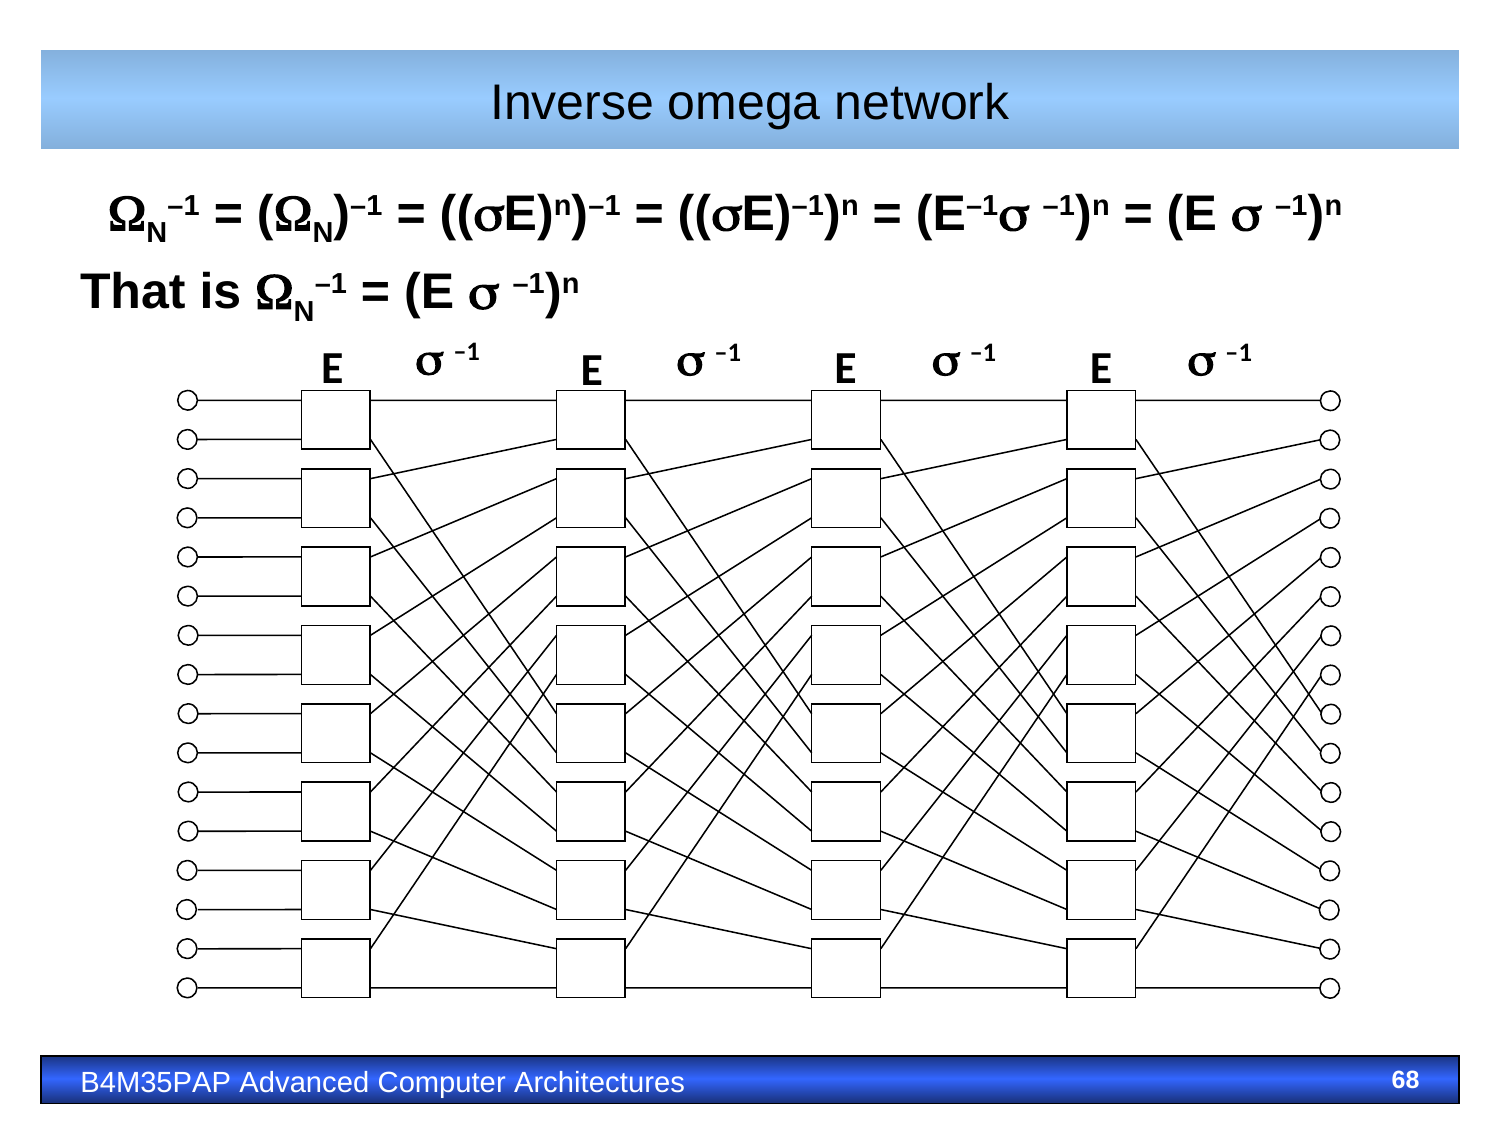

# Inverse omega network
 N–1 = (N)–1 = ((E)n)–1 = ((E)–1)n = (E–1 –1)n = (E  –1)n
That is N–1 = (E  –1)n
 –1
 –1
 –1
 –1
E
E
E
E